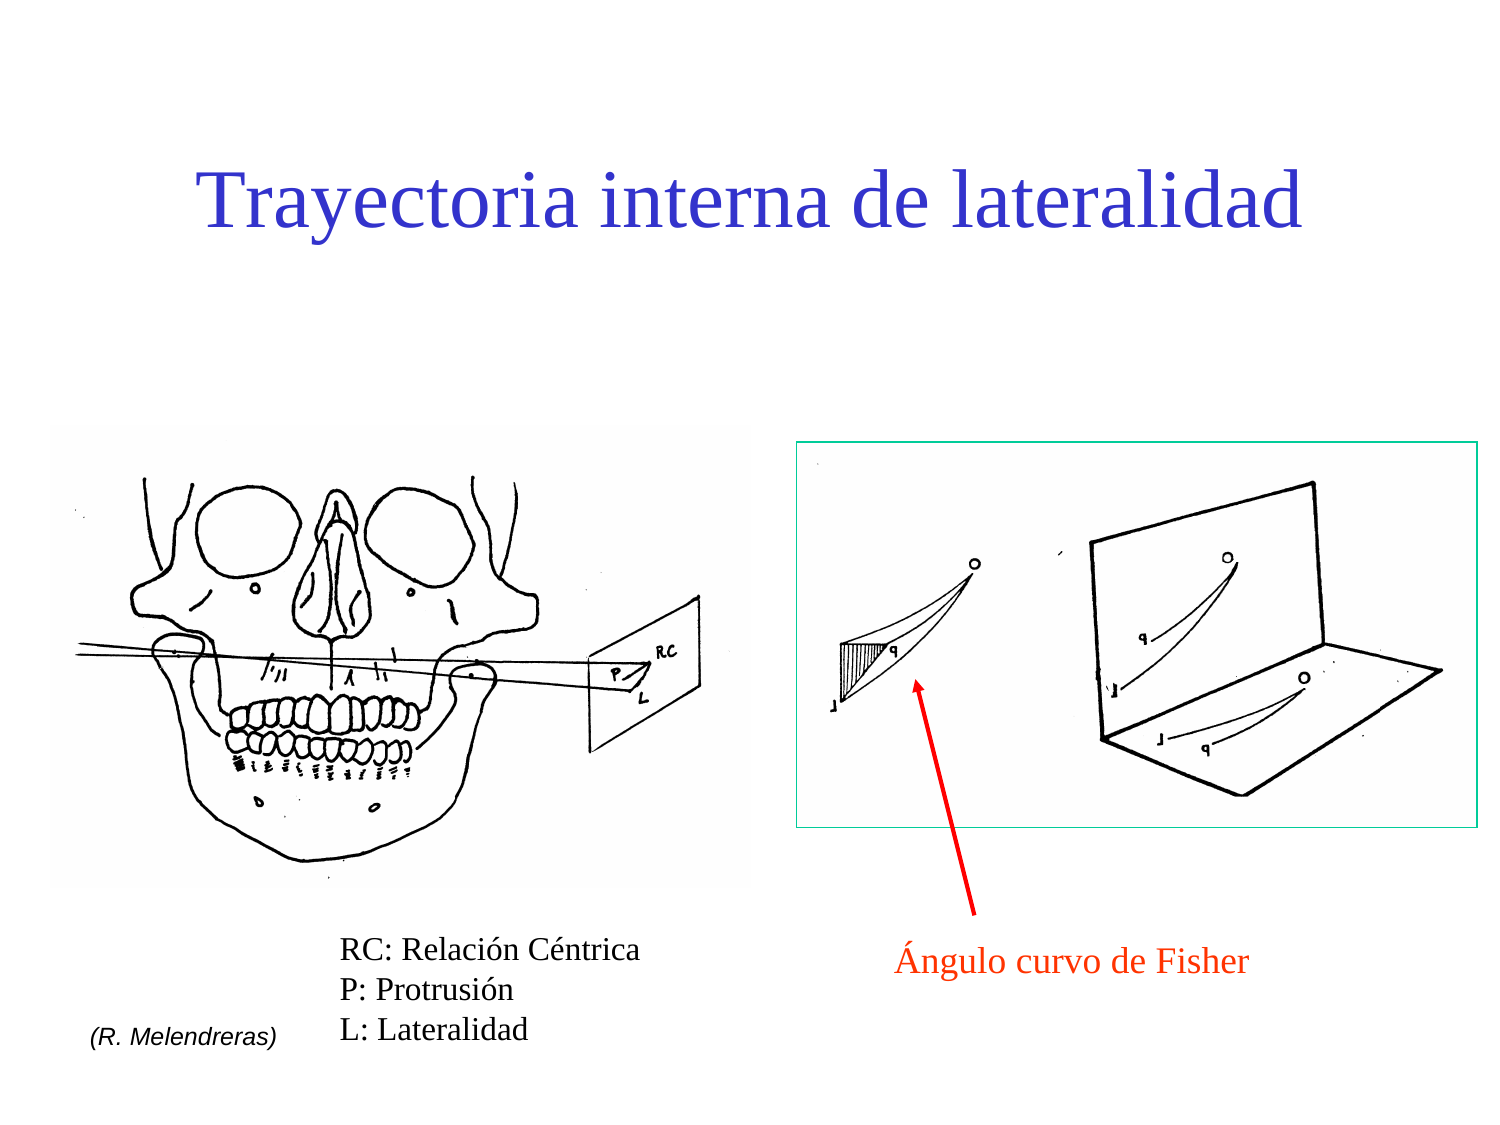

# Trayectoria interna de lateralidad
RC: Relación Céntrica
P: Protrusión
L: Lateralidad
Ángulo curvo de Fisher
(R. Melendreras)